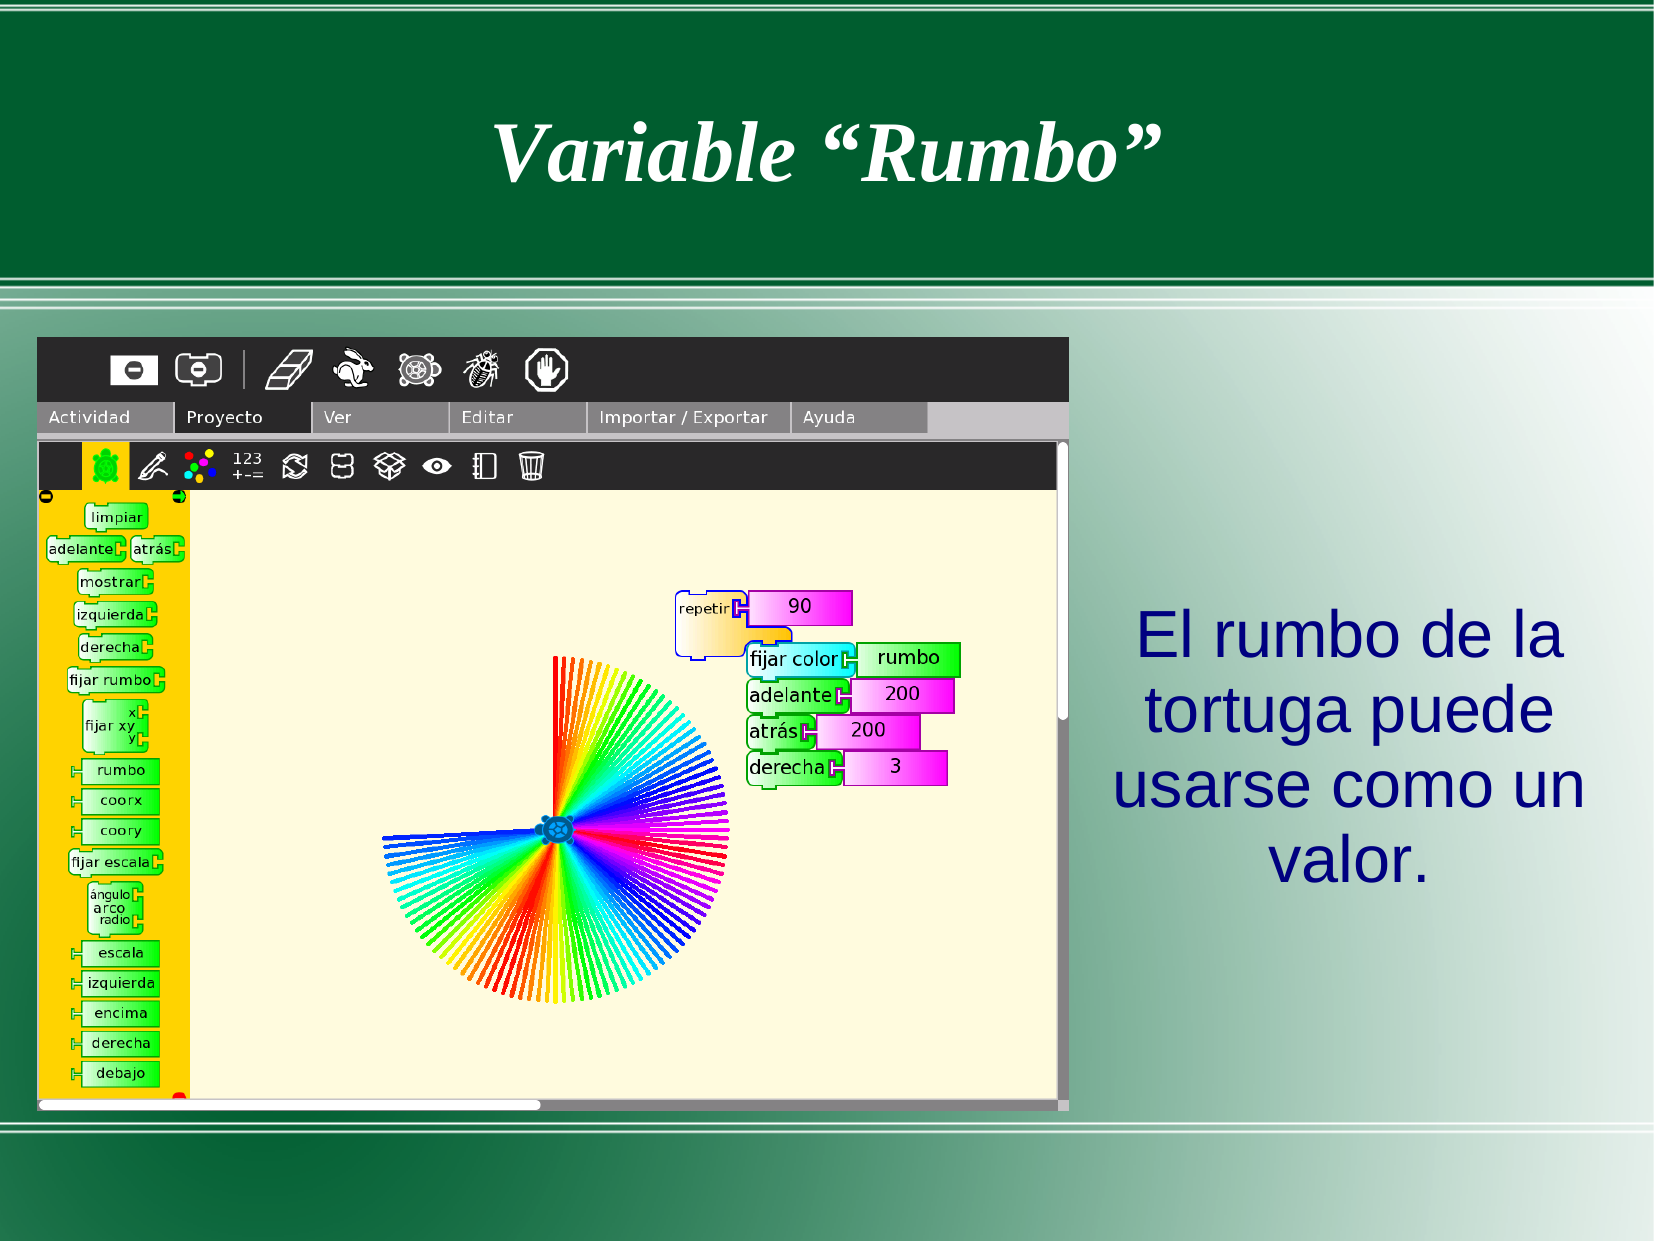

# Variable “Rumbo”
El rumbo de la tortuga puede usarse como un valor.